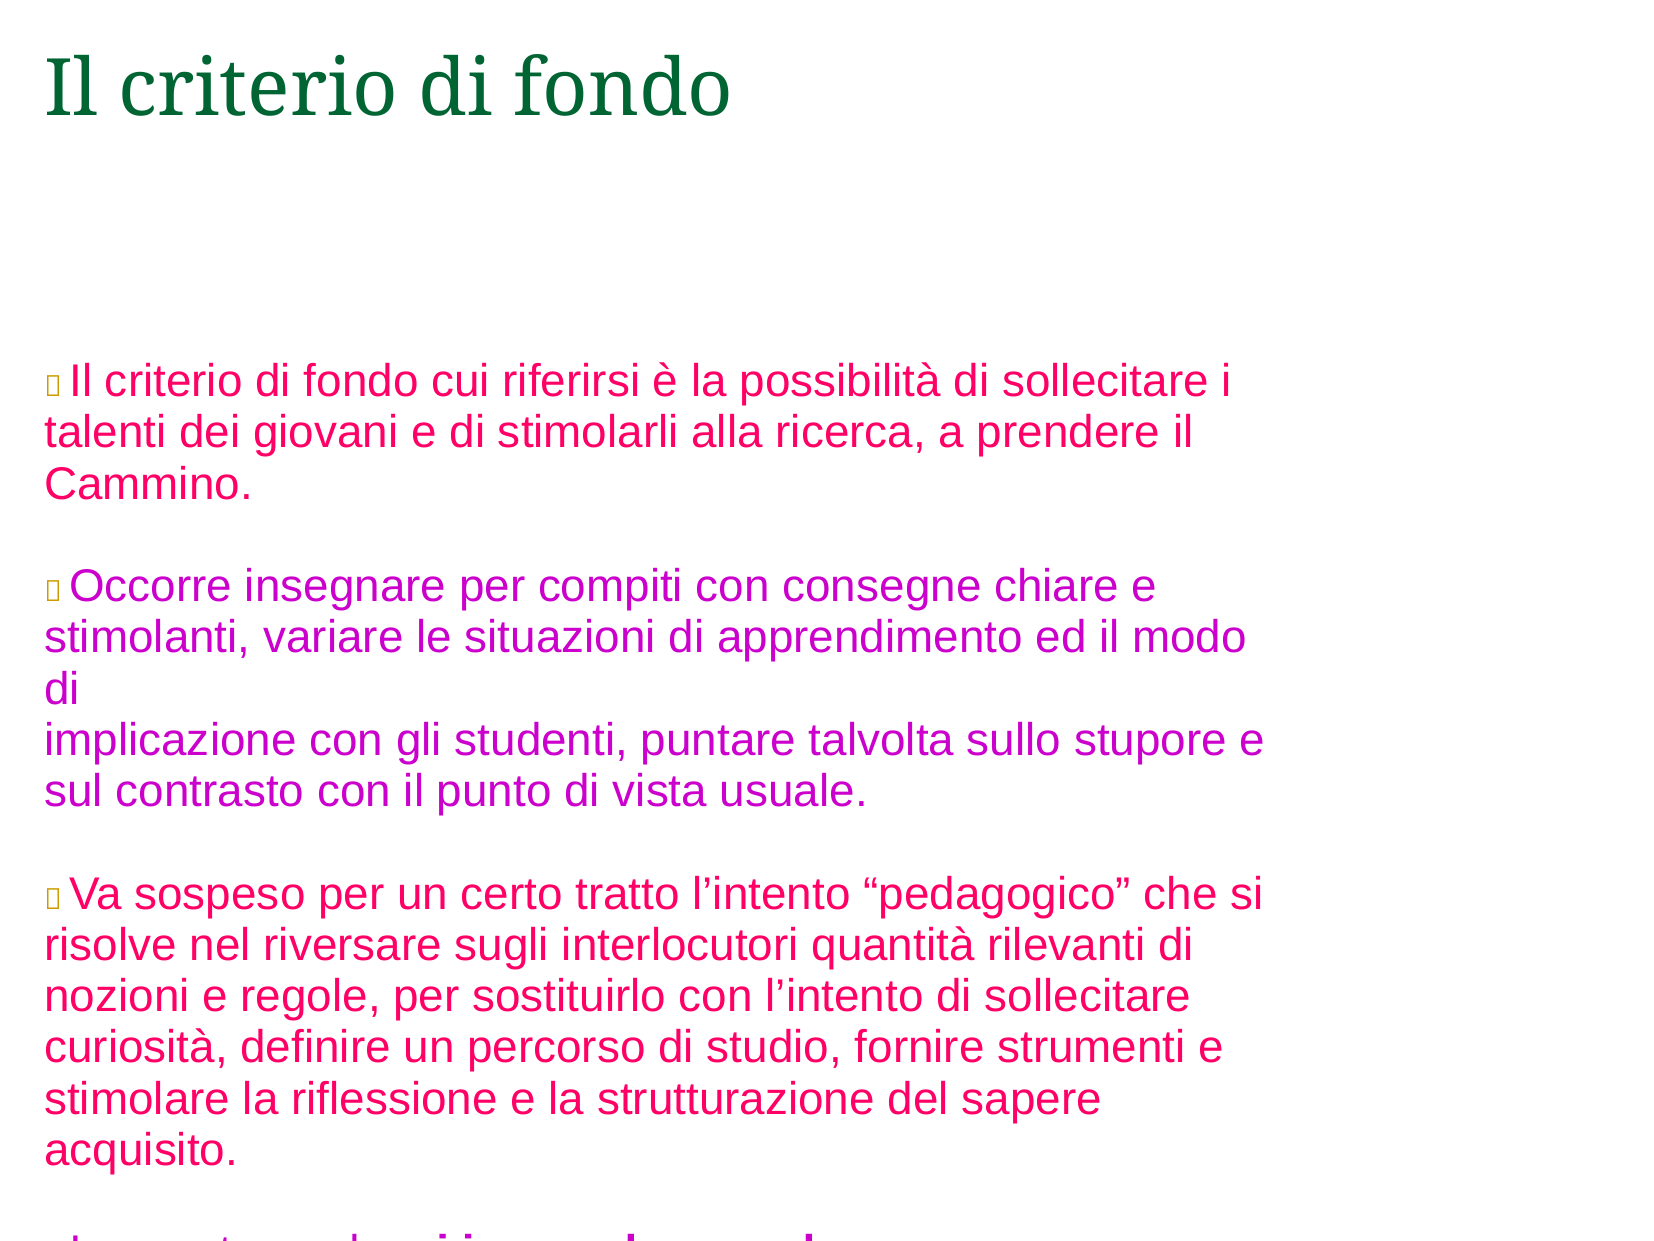

Il criterio di fondo
􀂄 Il criterio di fondo cui riferirsi è la possibilità di sollecitare i
talenti dei giovani e di stimolarli alla ricerca, a prendere il
Cammino.
􀂄 Occorre insegnare per compiti con consegne chiare e
stimolanti, variare le situazioni di apprendimento ed il modo di
implicazione con gli studenti, puntare talvolta sullo stupore e
sul contrasto con il punto di vista usuale.
􀂄 Va sospeso per un certo tratto l’intento “pedagogico” che si
risolve nel riversare sugli interlocutori quantità rilevanti di
nozioni e regole, per sostituirlo con l’intento di sollecitare
curiosità, definire un percorso di studio, fornire strumenti e
stimolare la riflessione e la strutturazione del sapere
acquisito.
􀂄 In questo modo, si impara lavorando.